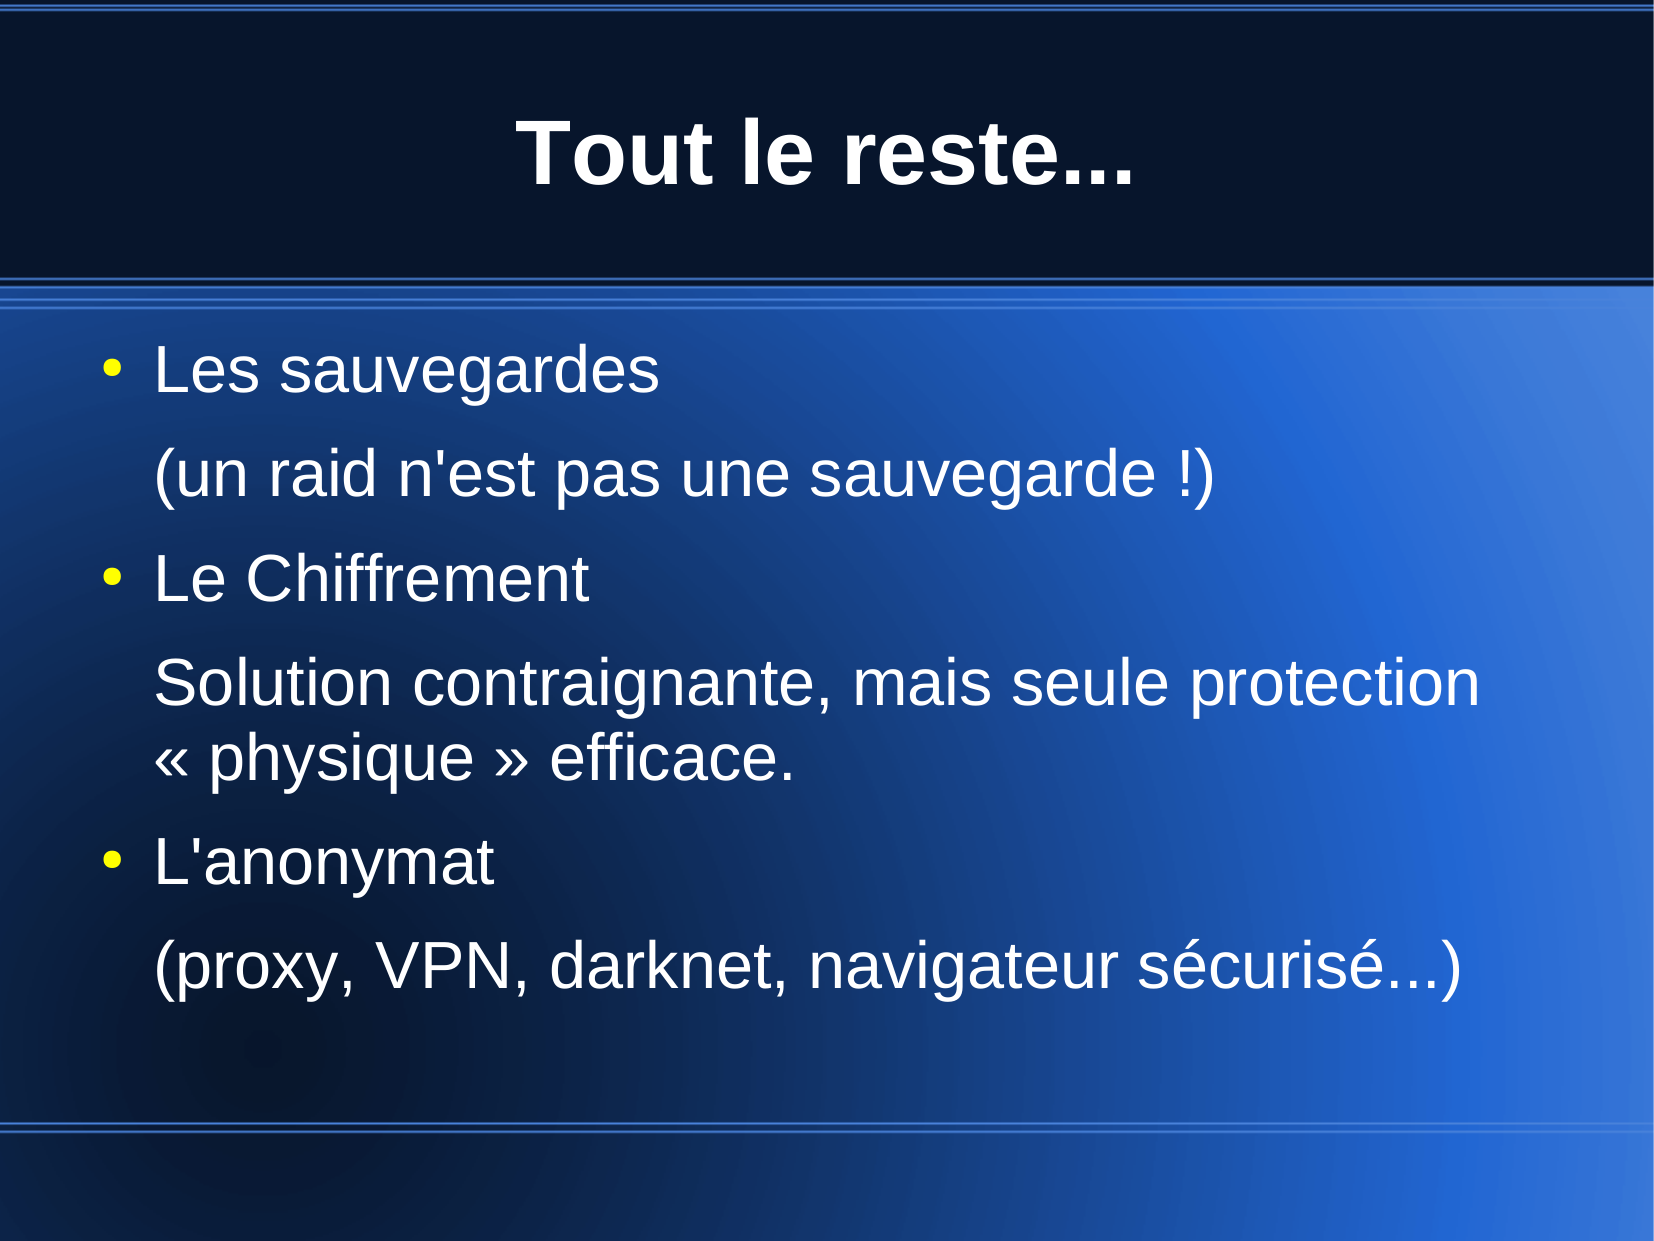

# Tout le reste...
Les sauvegardes
(un raid n'est pas une sauvegarde !)
Le Chiffrement
Solution contraignante, mais seule protection « physique » efficace.
L'anonymat
(proxy, VPN, darknet, navigateur sécurisé...)